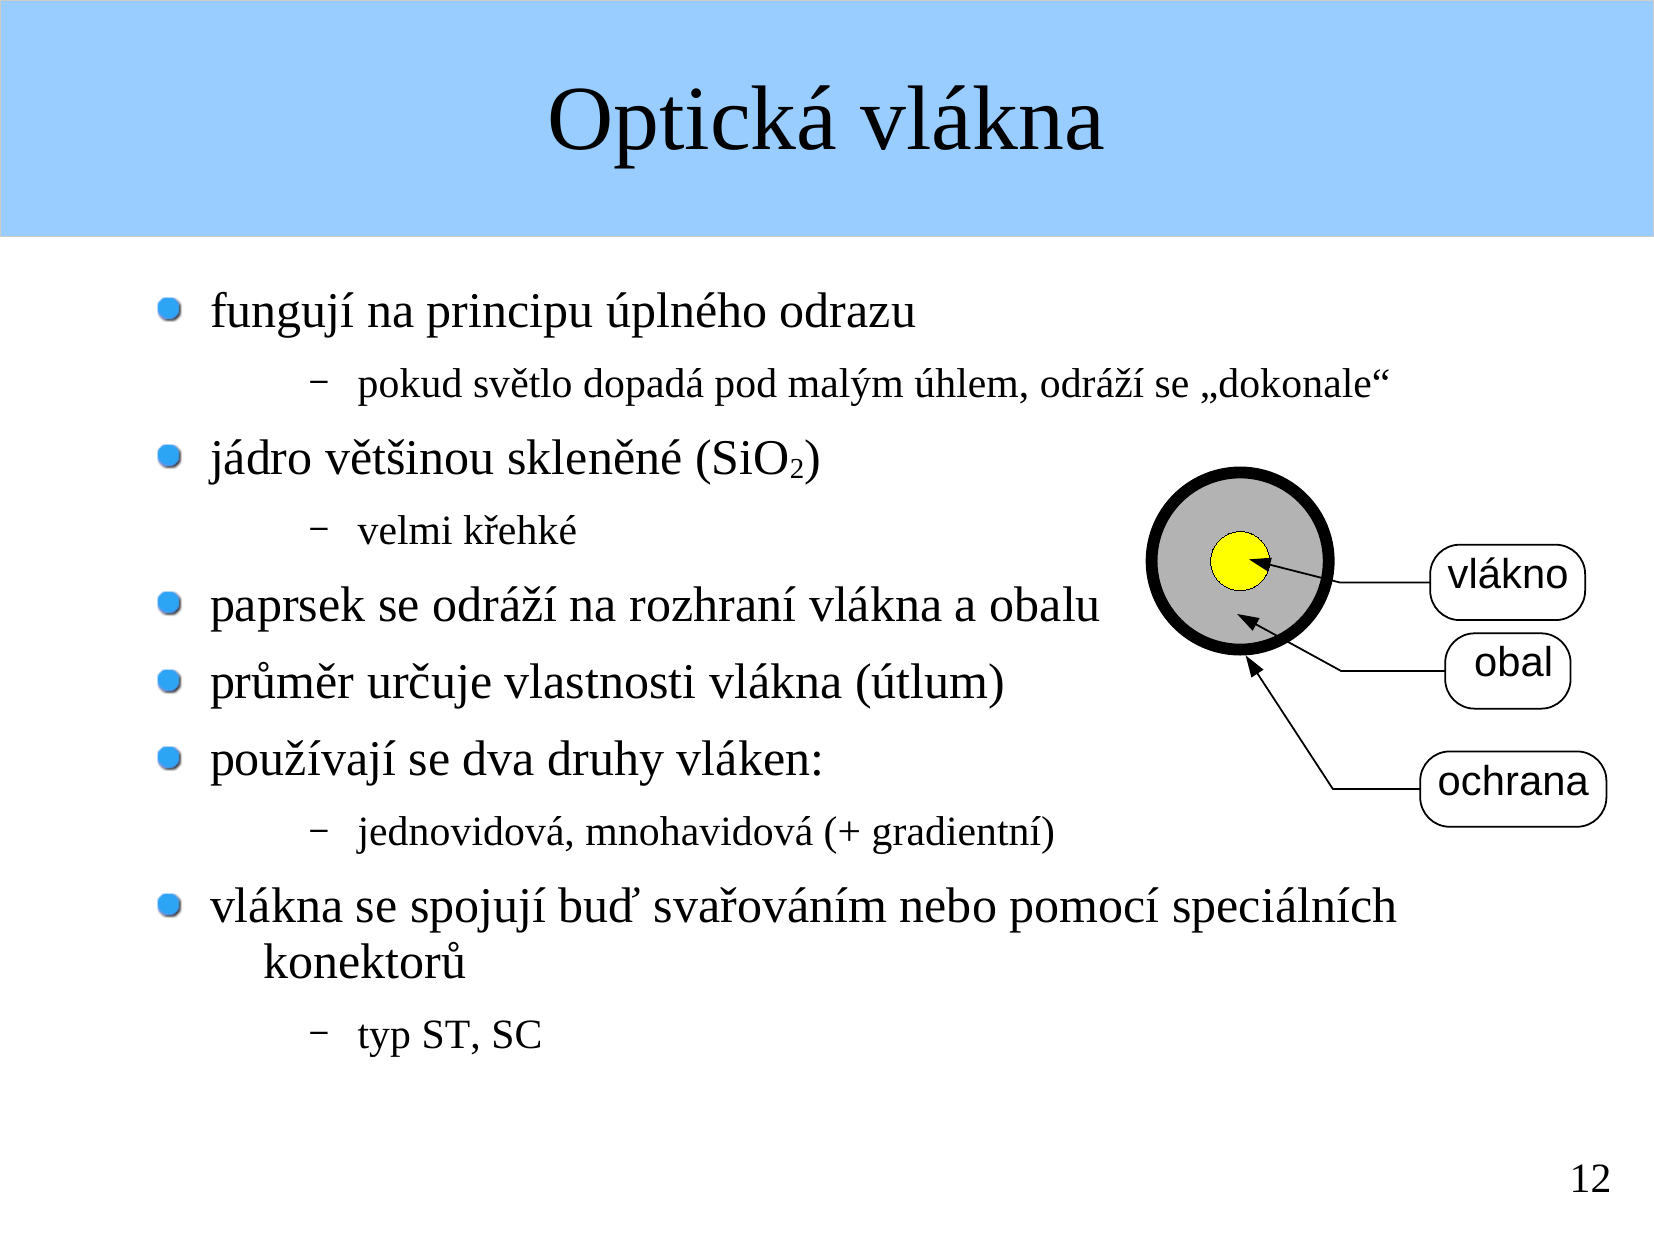

# Optická vlákna
fungují na principu úplného odrazu
pokud světlo dopadá pod malým úhlem, odráží se „dokonale“
jádro většinou skleněné (SiO2)
velmi křehké
paprsek se odráží na rozhraní vlákna a obalu
průměr určuje vlastnosti vlákna (útlum)
používají se dva druhy vláken:
jednovidová, mnohavidová (+ gradientní)
vlákna se spojují buď svařováním nebo pomocí speciálních konektorů
typ ST, SC